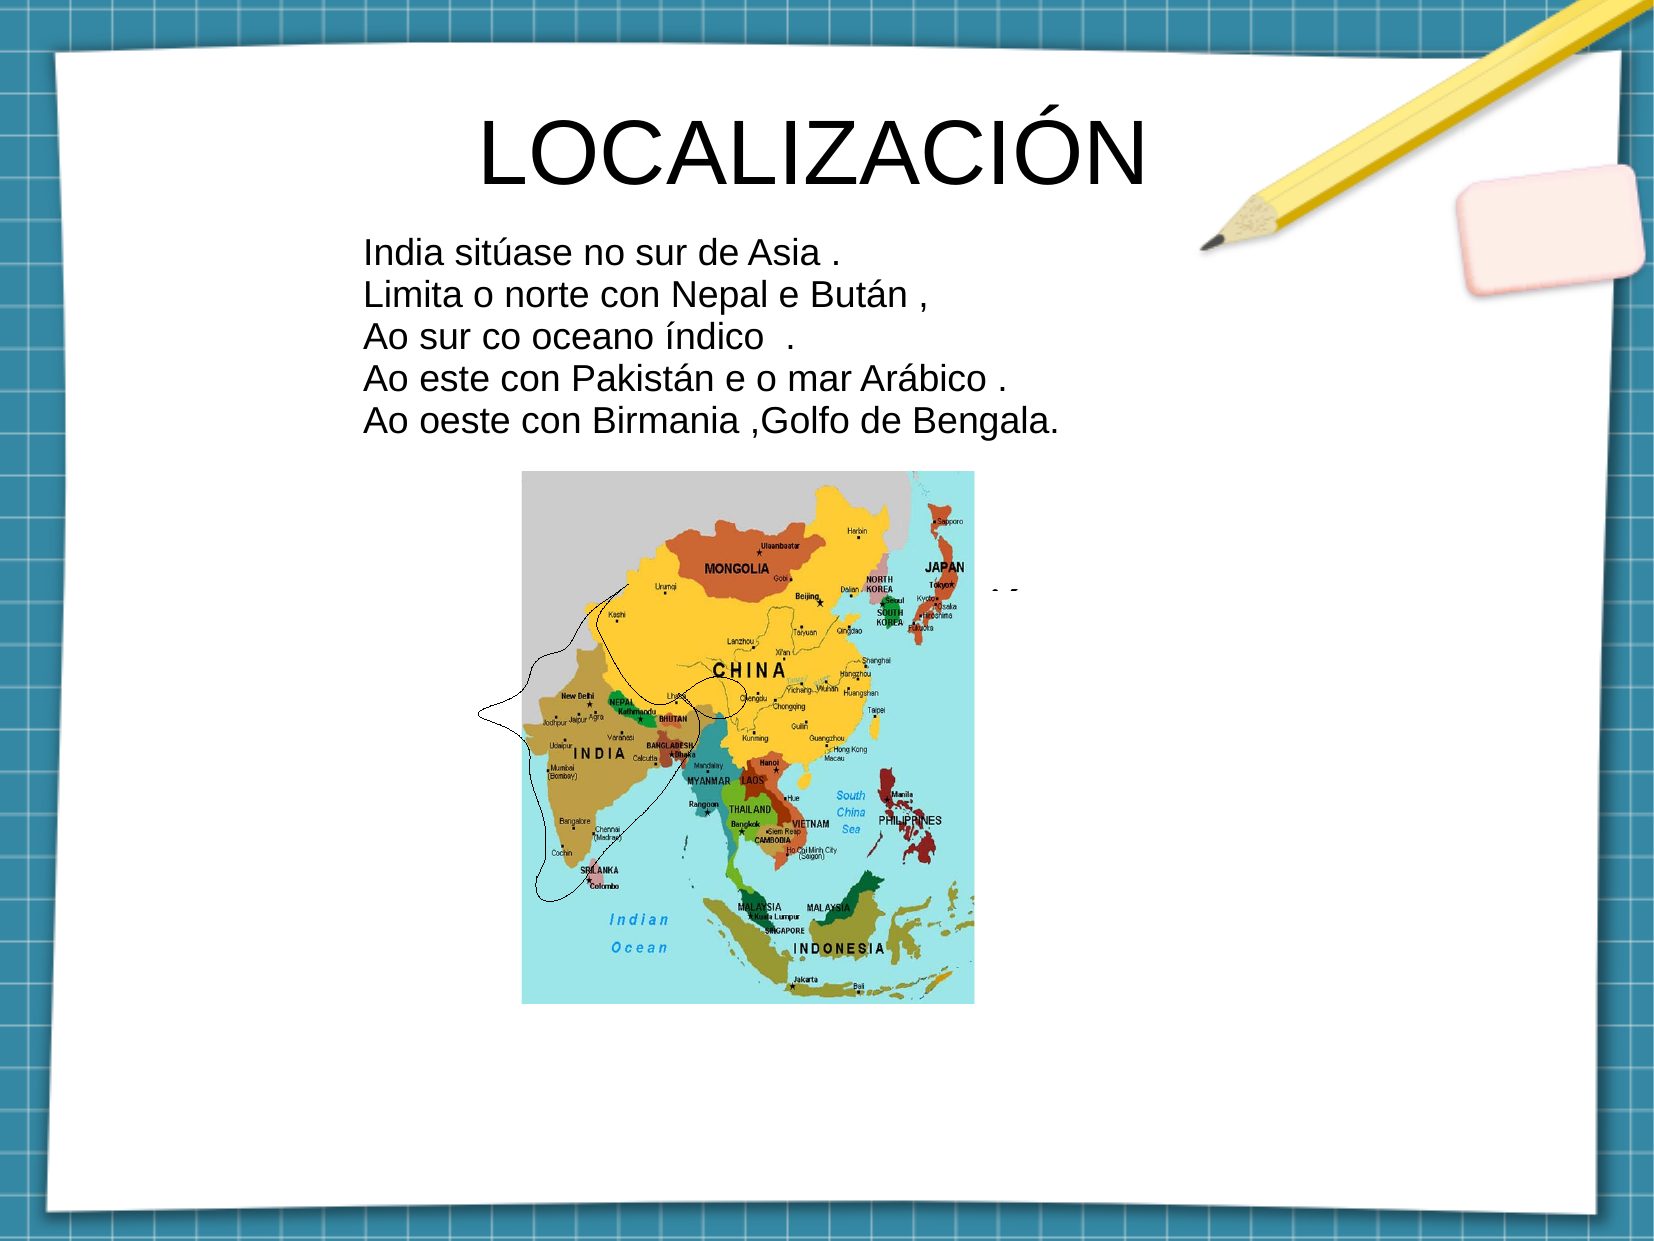

# LOCALIZACIÓN
India sitúase no sur de Asia .
Limita o norte con Nepal e Bután ,
Ao sur co oceano índico .
Ao este con Pakistán e o mar Arábico .
Ao oeste con Birmania ,Golfo de Bengala.
Comprar Banderas